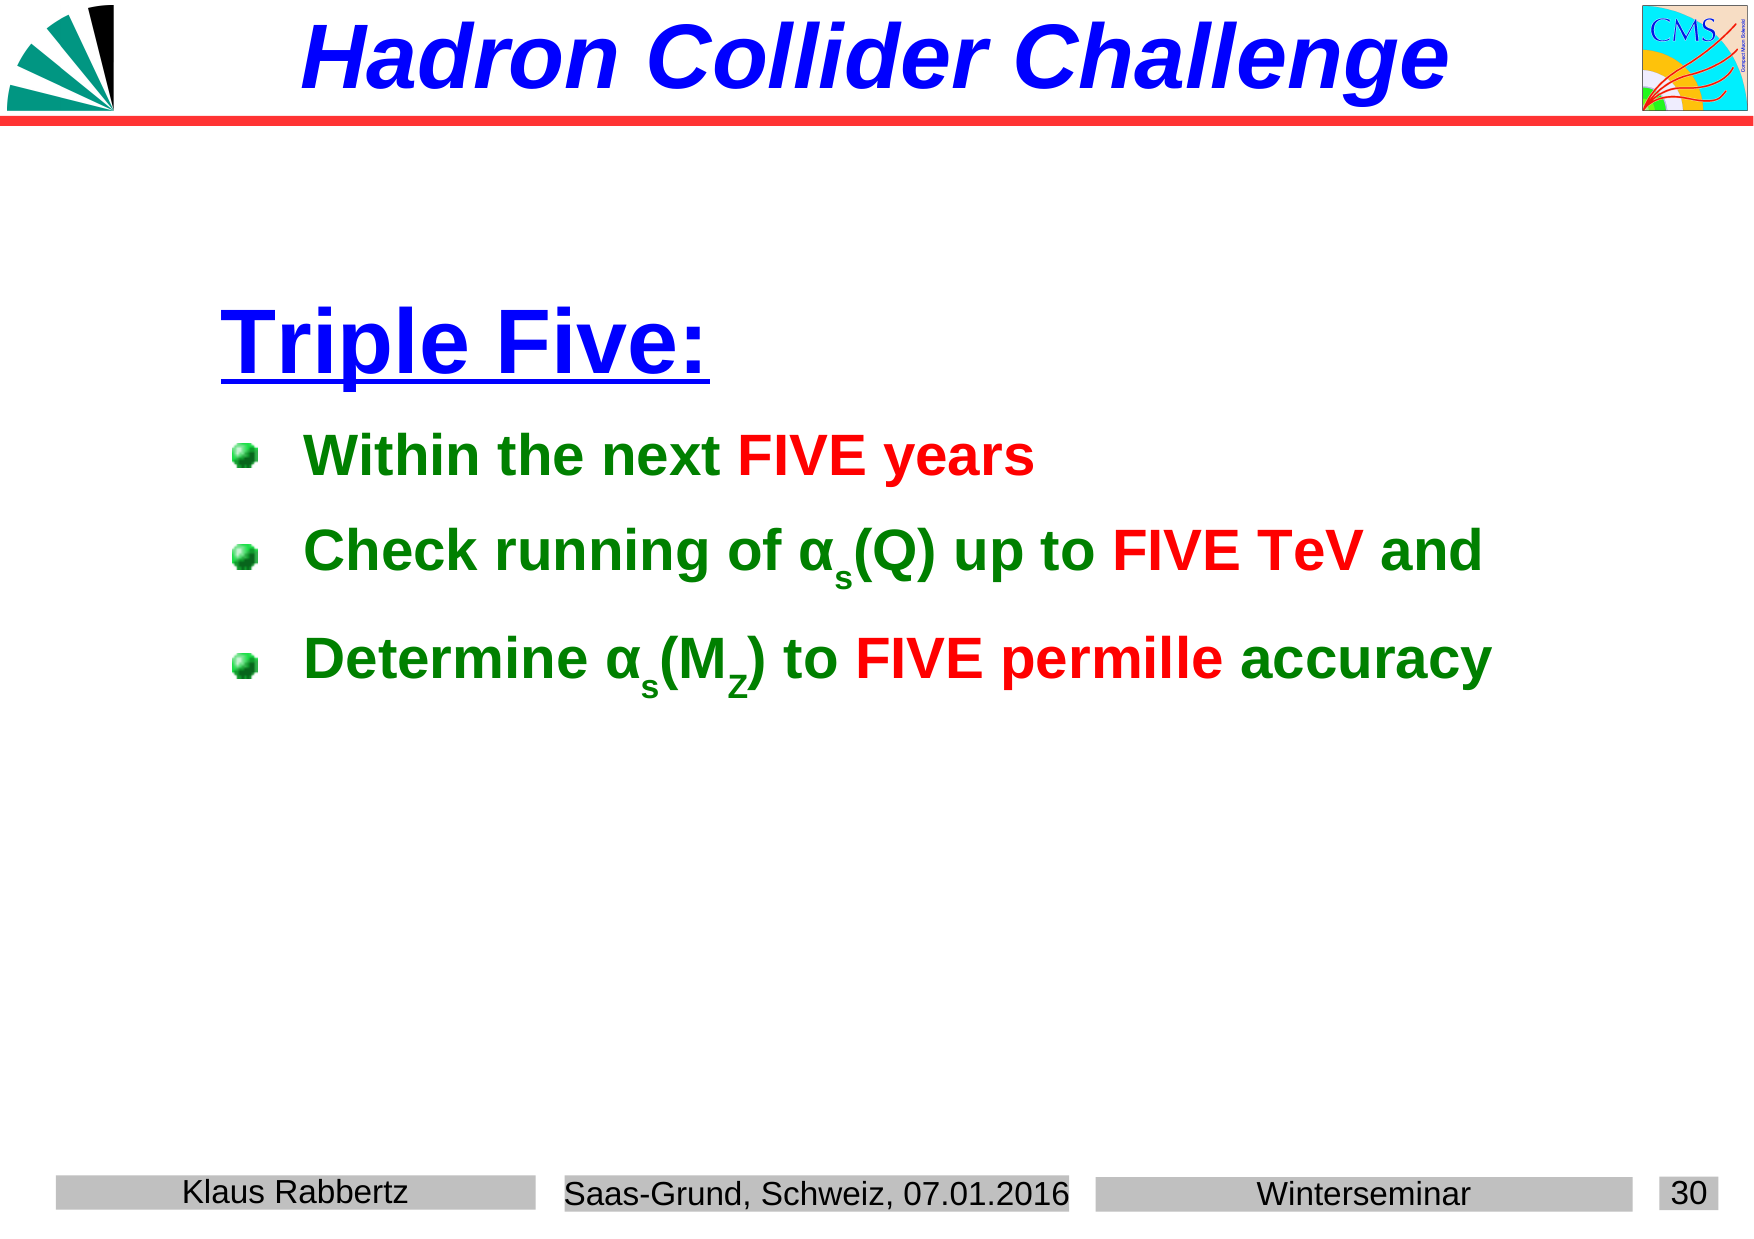

# Hadron Collider Challenge
Triple Five:
Within the next FIVE years
Check running of αs(Q) up to FIVE TeV and
Determine αs(MZ) to FIVE permille accuracy